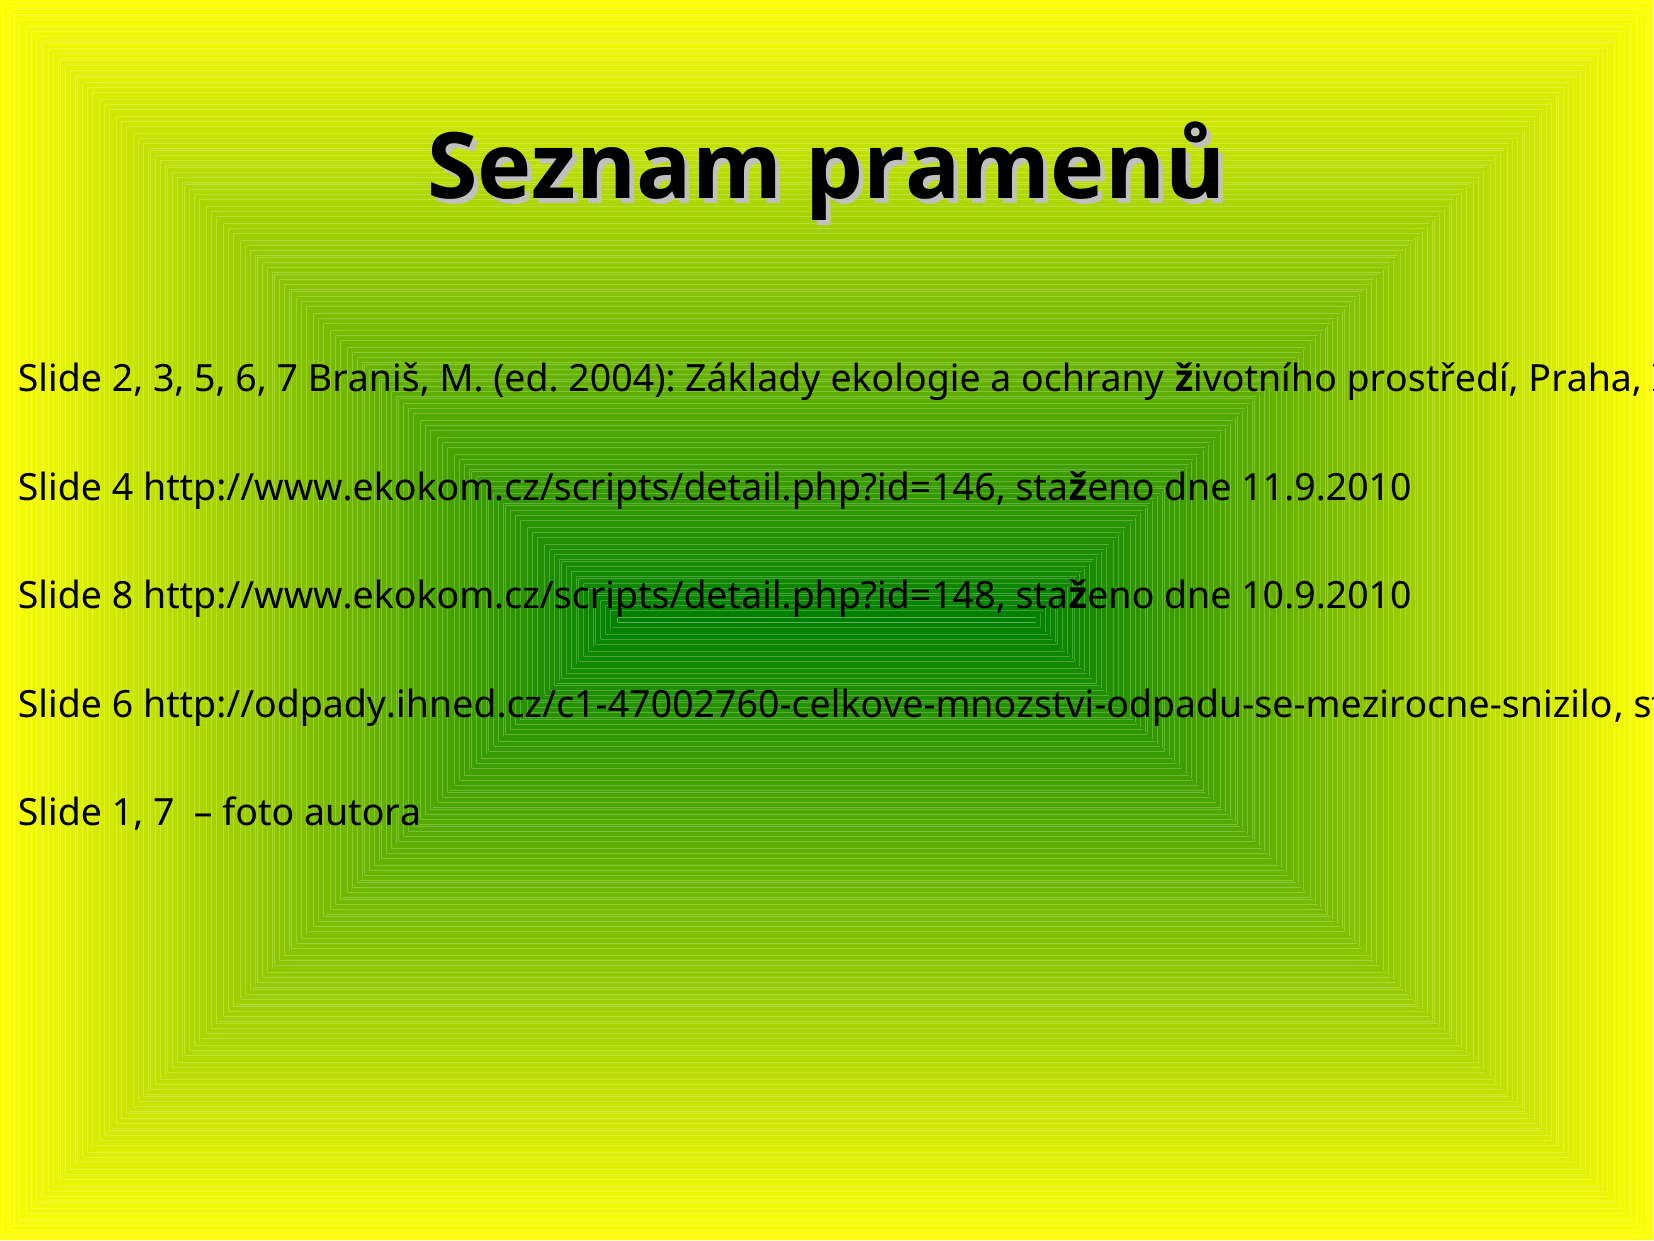

Seznam pramenů
Slide 2, 3, 5, 6, 7 Braniš, M. (ed. 2004): Základy ekologie a ochrany životního prostředí, Praha, Informatorium, str. 146-152
Slide 4 http://www.ekokom.cz/scripts/detail.php?id=146, staženo dne 11.9.2010
Slide 8 http://www.ekokom.cz/scripts/detail.php?id=148, staženo dne 10.9.2010
Slide 6 http://odpady.ihned.cz/c1-47002760-celkove-mnozstvi-odpadu-se-mezirocne-snizilo, staženo dne 6.11.2010
Slide 1, 7 – foto autora